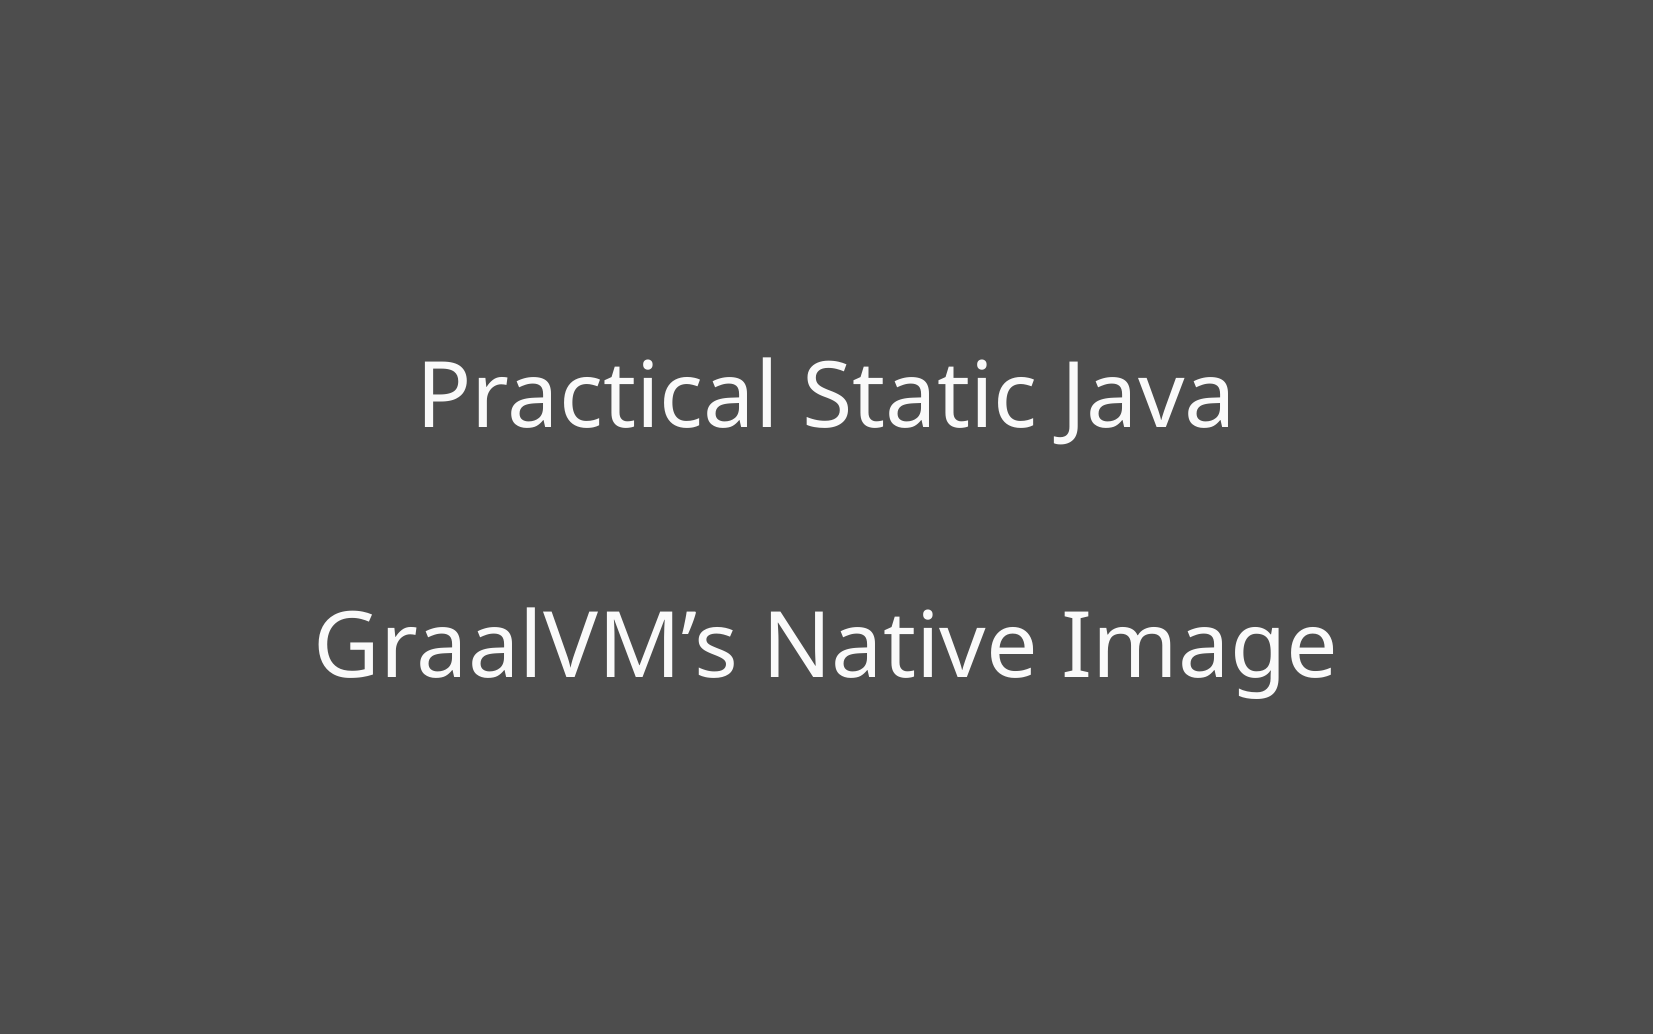

# Practical Static Java GraalVM’s Native Image